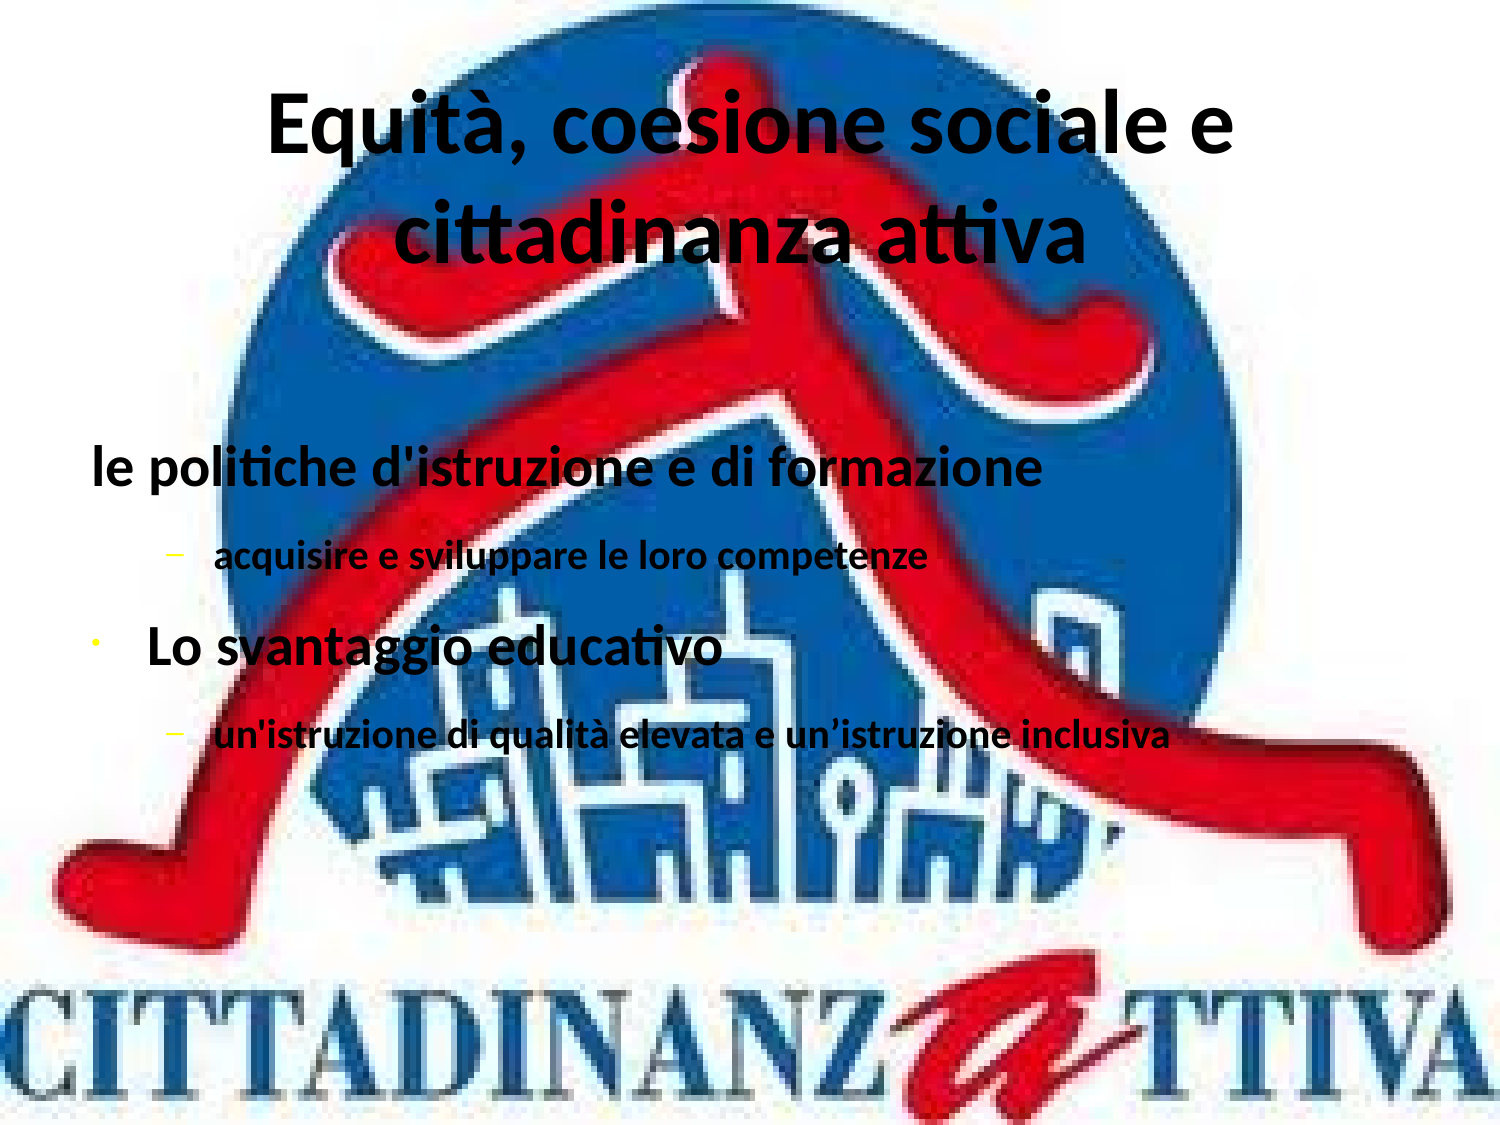

# Equità, coesione sociale e cittadinanza attiva
le politiche d'istruzione e di formazione
acquisire e sviluppare le loro competenze
Lo svantaggio educativo
un'istruzione di qualità elevata e un’istruzione inclusiva